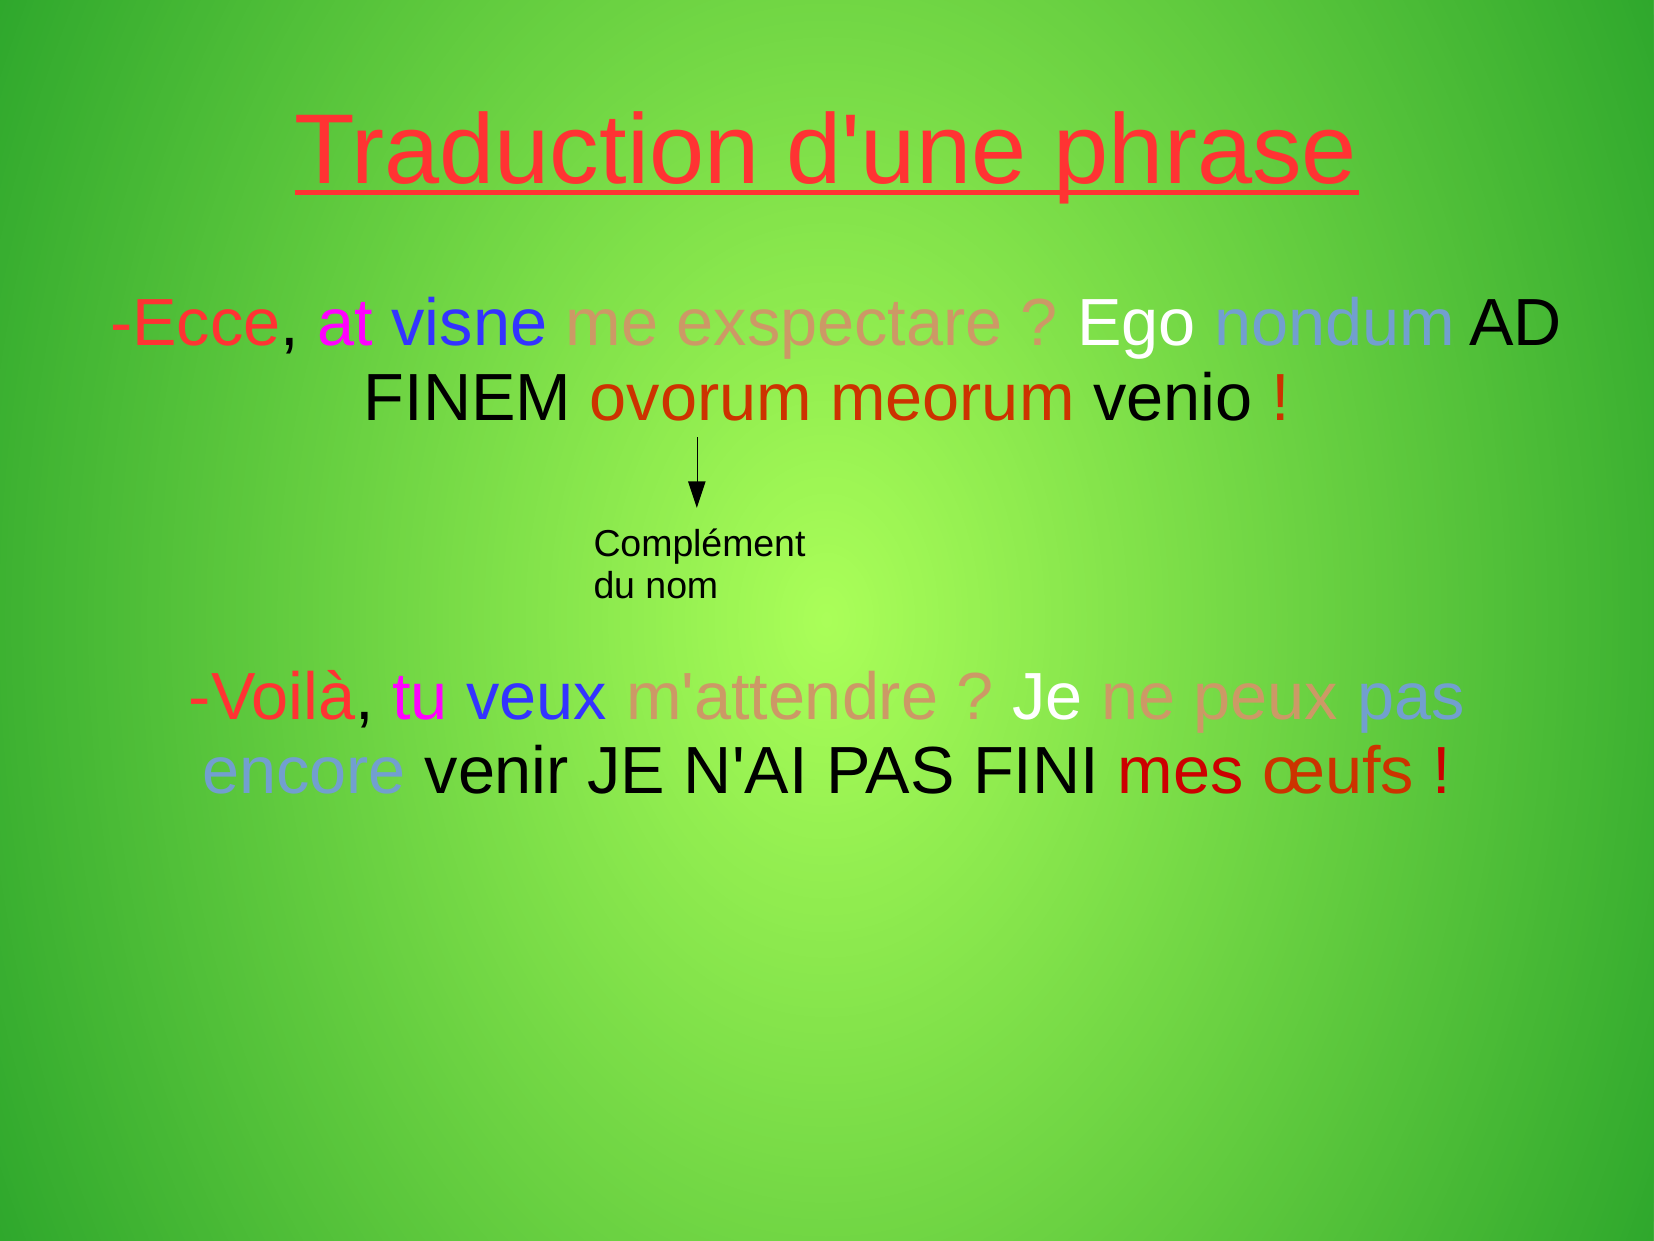

# Traduction d'une phrase
 -Ecce, at visne me exspectare ? Ego nondum AD FINEM ovorum meorum venio !
-Voilà, tu veux m'attendre ? Je ne peux pas encore venir JE N'AI PAS FINI mes œufs !
Complément du nom